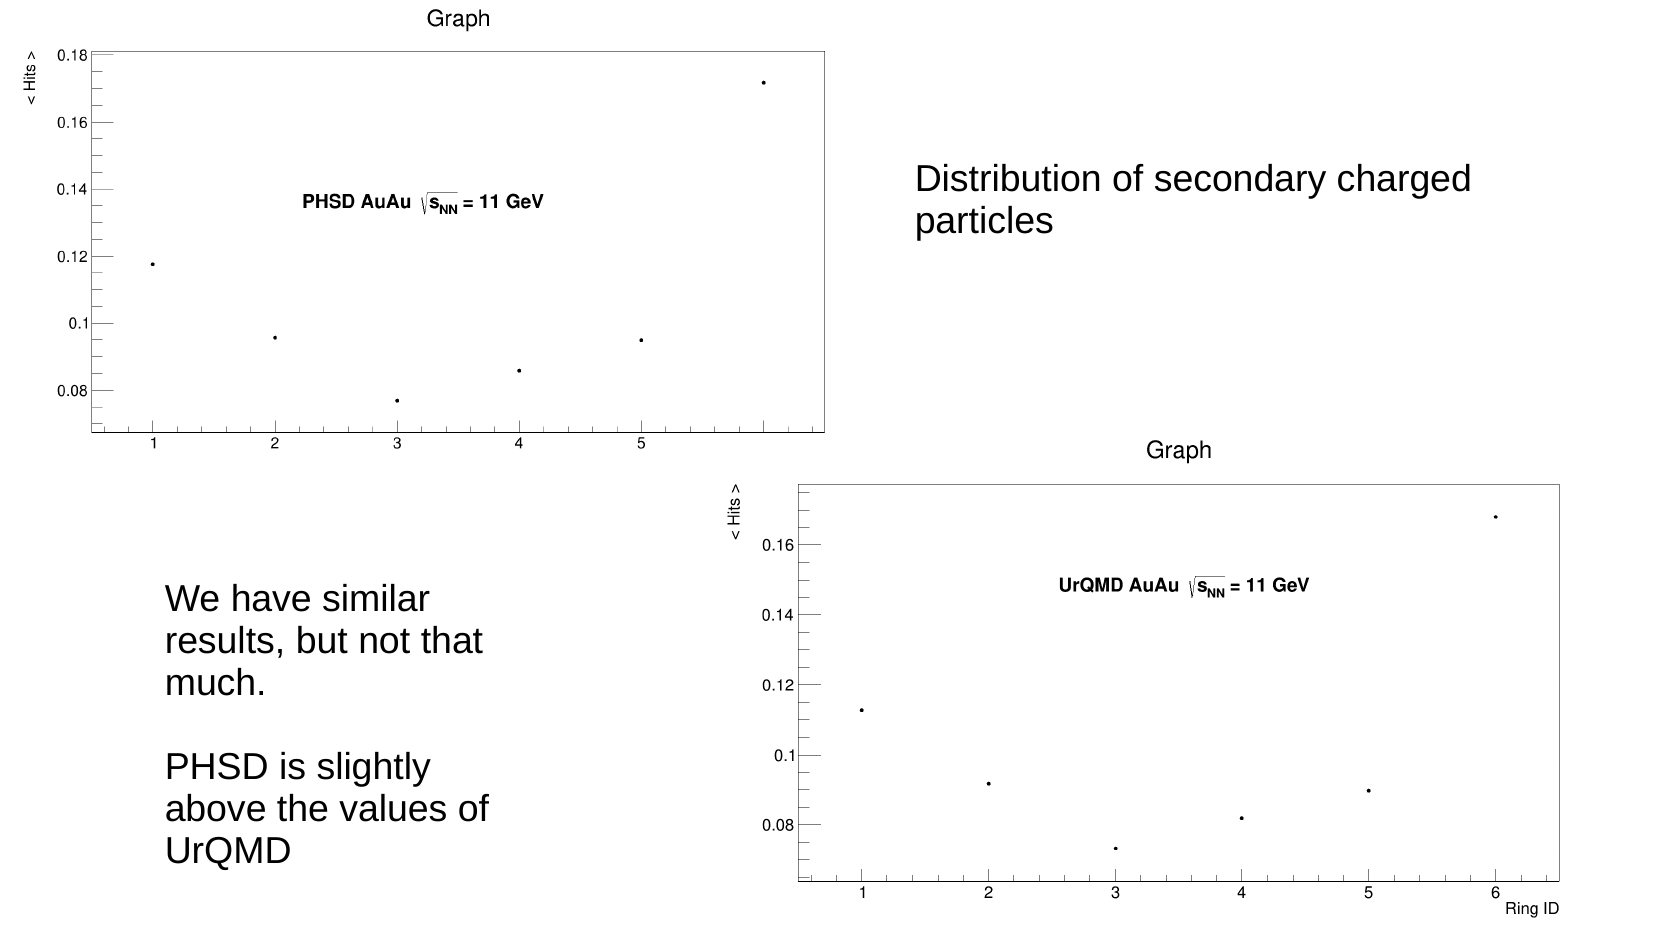

Distribution of secondary charged particles
We have similar results, but not that much.
PHSD is slightly above the values of UrQMD